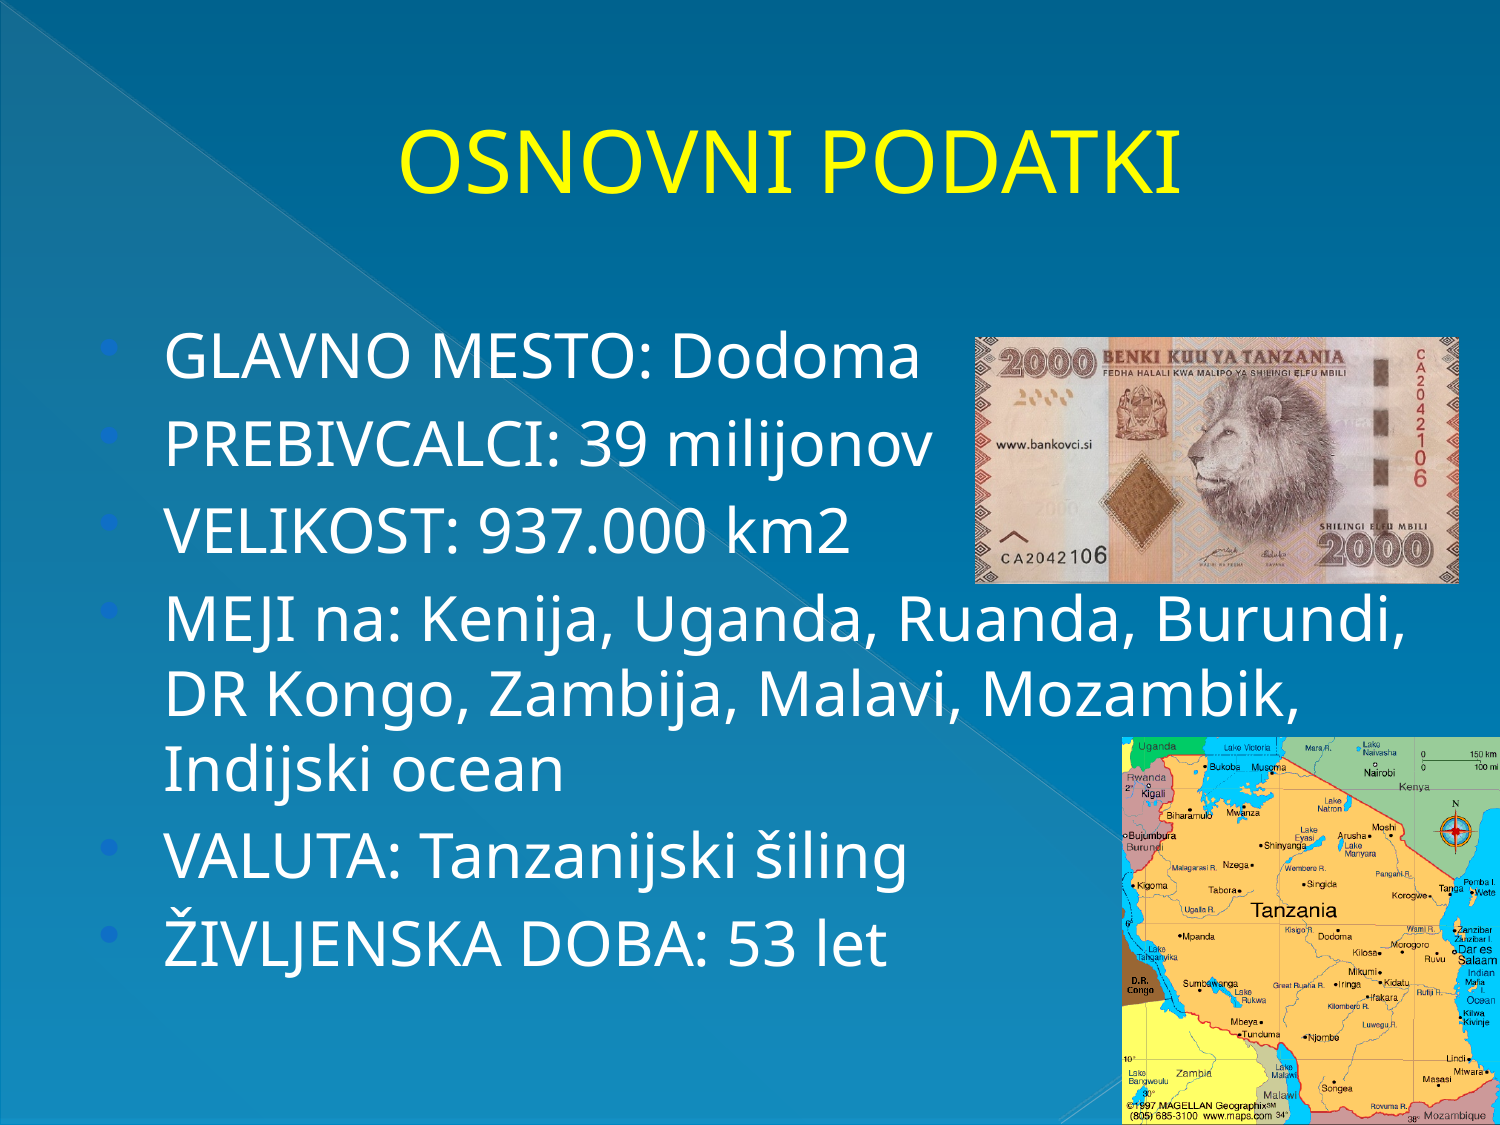

# OSNOVNI PODATKI
GLAVNO MESTO: Dodoma
PREBIVCALCI: 39 milijonov
VELIKOST: 937.000 km2
MEJI na: Kenija, Uganda, Ruanda, Burundi, DR Kongo, Zambija, Malavi, Mozambik, Indijski ocean
VALUTA: Tanzanijski šiling
ŽIVLJENSKA DOBA: 53 let